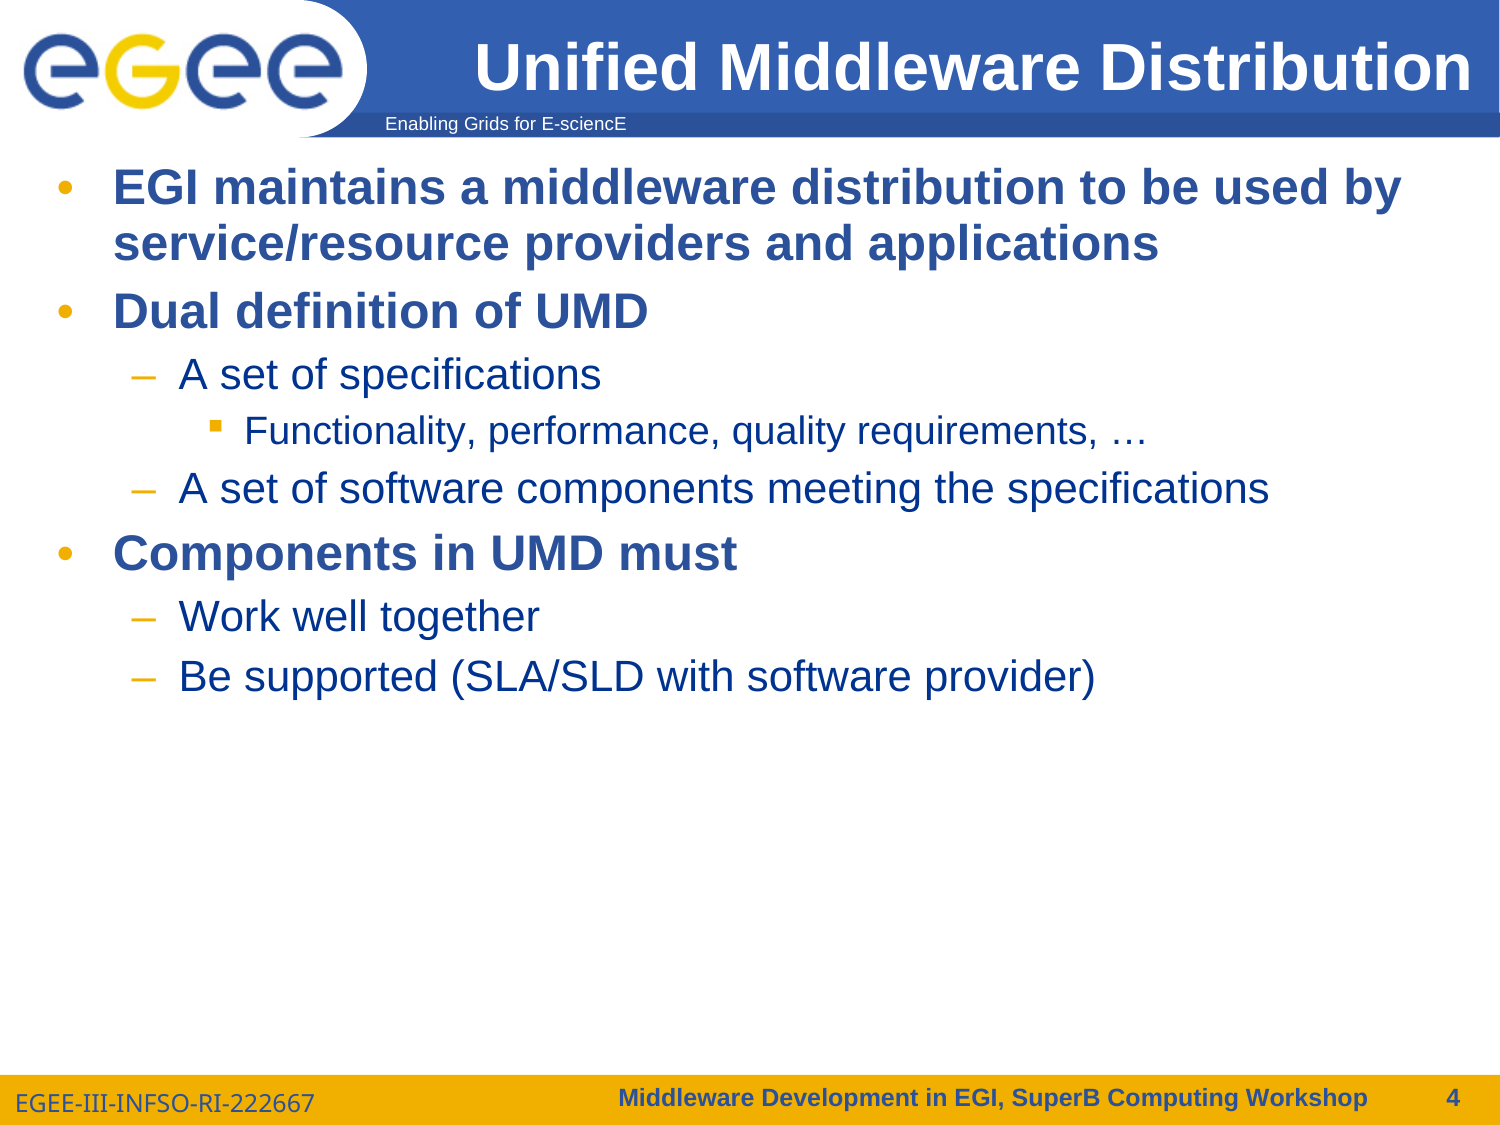

# Unified Middleware Distribution
EGI maintains a middleware distribution to be used by service/resource providers and applications
Dual definition of UMD
A set of specifications
Functionality, performance, quality requirements, …
A set of software components meeting the specifications
Components in UMD must
Work well together
Be supported (SLA/SLD with software provider)
Middleware Development in EGI, SuperB Computing Workshop
4